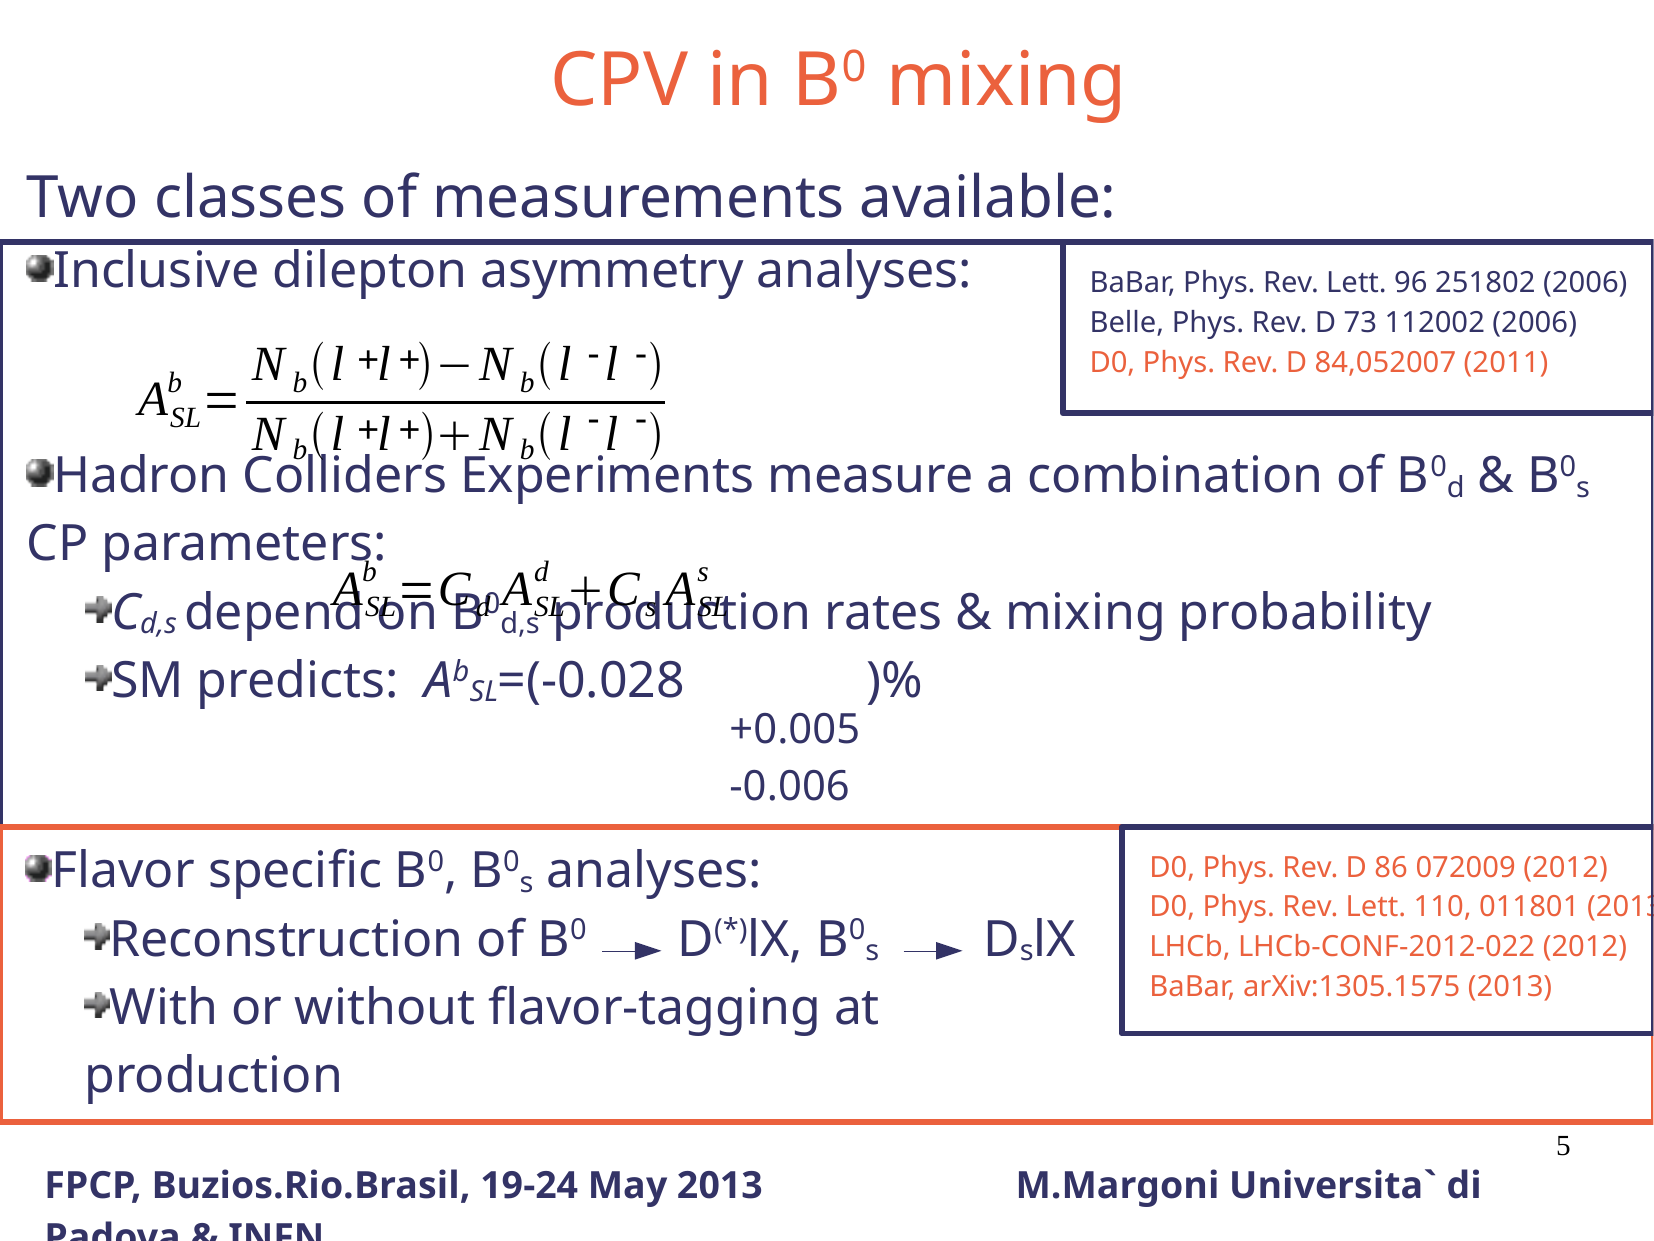

# CPV in B0 mixing
Two classes of measurements available:
Inclusive dilepton asymmetry analyses:
Hadron Colliders Experiments measure a combination of B0d & B0s CP parameters:
Cd,s depend on B0d,s production rates & mixing probability
SM predicts: AbSL=(-0.028 )%
BaBar, Phys. Rev. Lett. 96 251802 (2006)
Belle, Phys. Rev. D 73 112002 (2006)
D0, Phys. Rev. D 84,052007 (2011)
-
-
+
+
-
-
+
+
+0.005
-0.006
Flavor specific B0, B0s analyses:
Reconstruction of B0 D(*)lX, B0s DslX
With or without flavor-tagging at production
D0, Phys. Rev. D 86 072009 (2012)
D0, Phys. Rev. Lett. 110, 011801 (2013)
LHCb, LHCb-CONF-2012-022 (2012)
BaBar, arXiv:1305.1575 (2013)
5
FPCP, Buzios.Rio.Brasil, 19-24 May 2013 M.Margoni Universita` di Padova & INFN